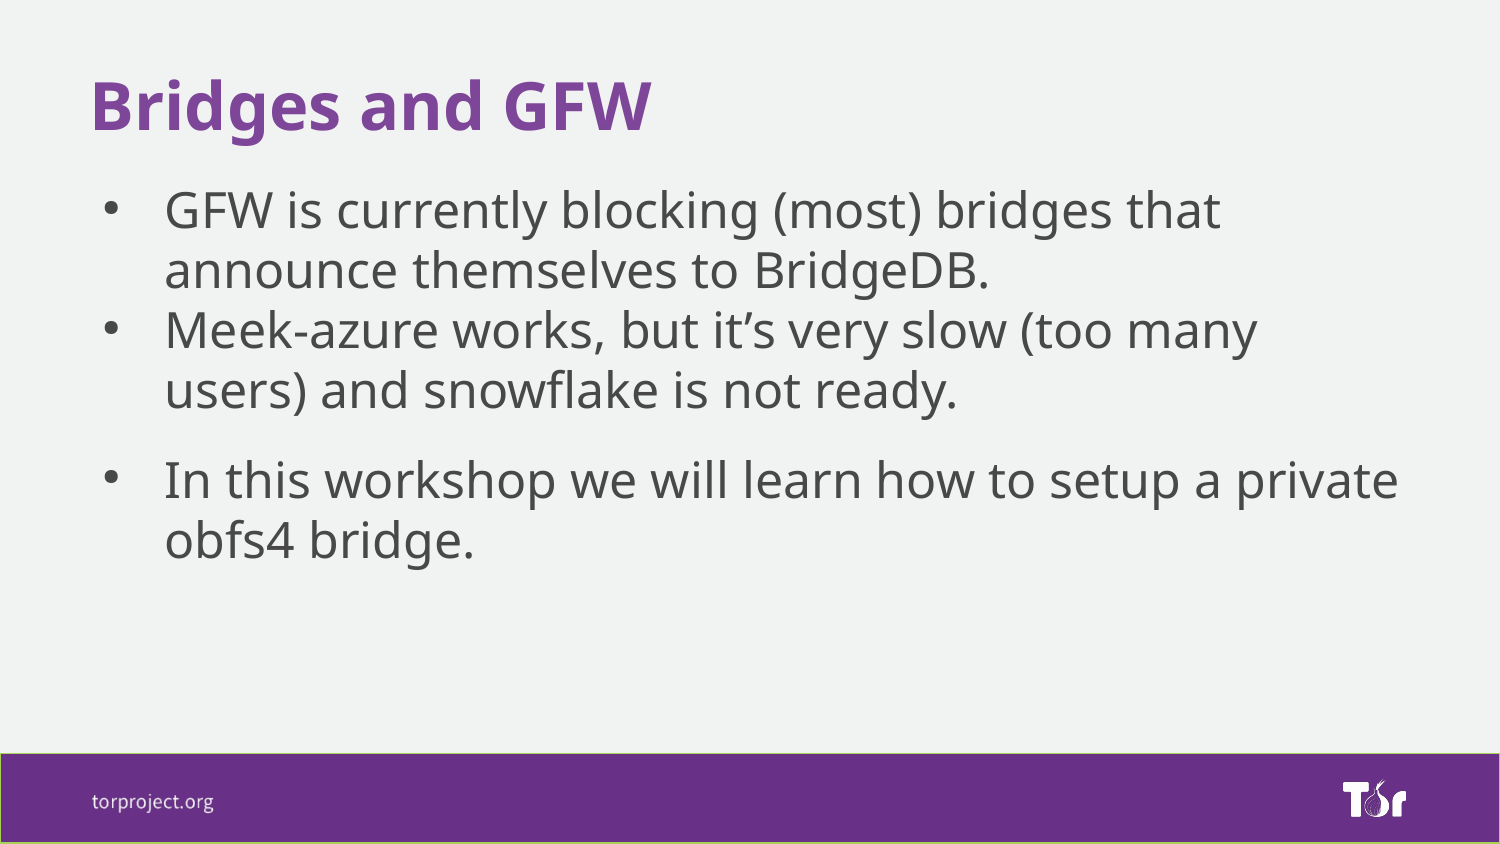

Bridges and GFW
GFW is currently blocking (most) bridges that announce themselves to BridgeDB.
Meek-azure works, but it’s very slow (too many users) and snowflake is not ready.
In this workshop we will learn how to setup a private obfs4 bridge.